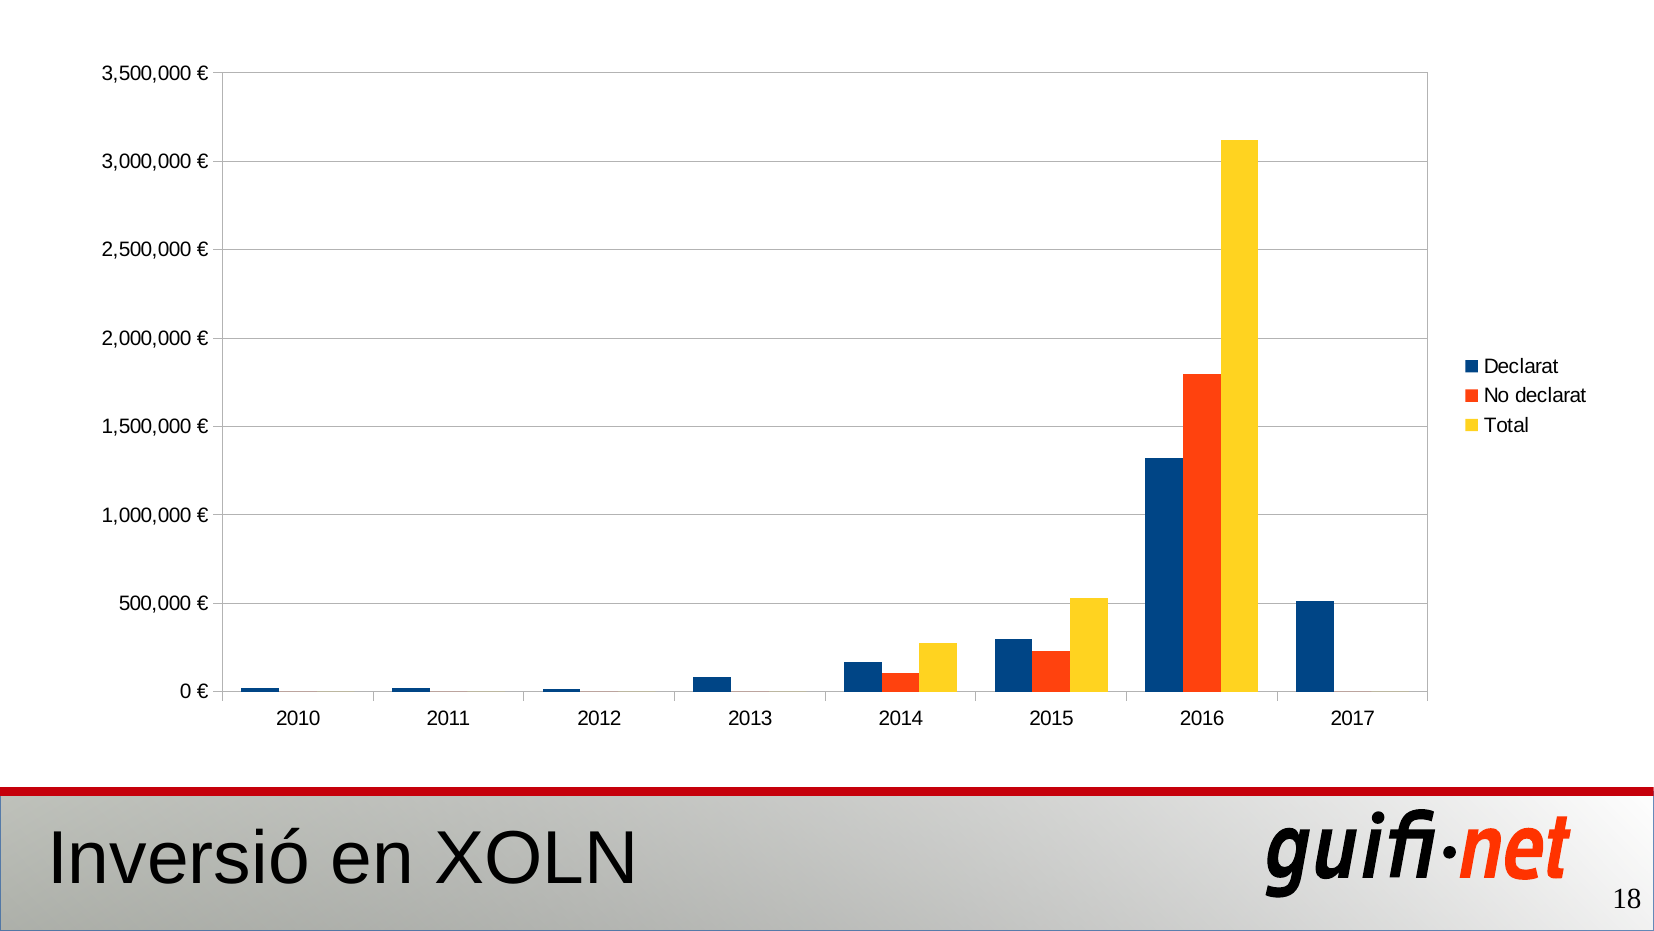

### Chart
| Category | Declarat | No declarat | Total |
|---|---|---|---|
| 2010 | 24570.0 | 0.0 | 0.0 |
| 2011 | 21577.0 | 0.0 | 0.0 |
| 2012 | 15096.0 | 0.0 | 0.0 |
| 2013 | 85188.0 | 0.0 | 0.0 |
| 2014 | 170627.0 | 104195.0 | 274822.0 |
| 2015 | 301530.0 | 229000.0 | 530530.0 |
| 2016 | 1322307.0 | 1800000.0 | 3122307.0 |
| 2017 | 516469.0 | 0.0 | 0.0 |# Inversió en XOLN
18